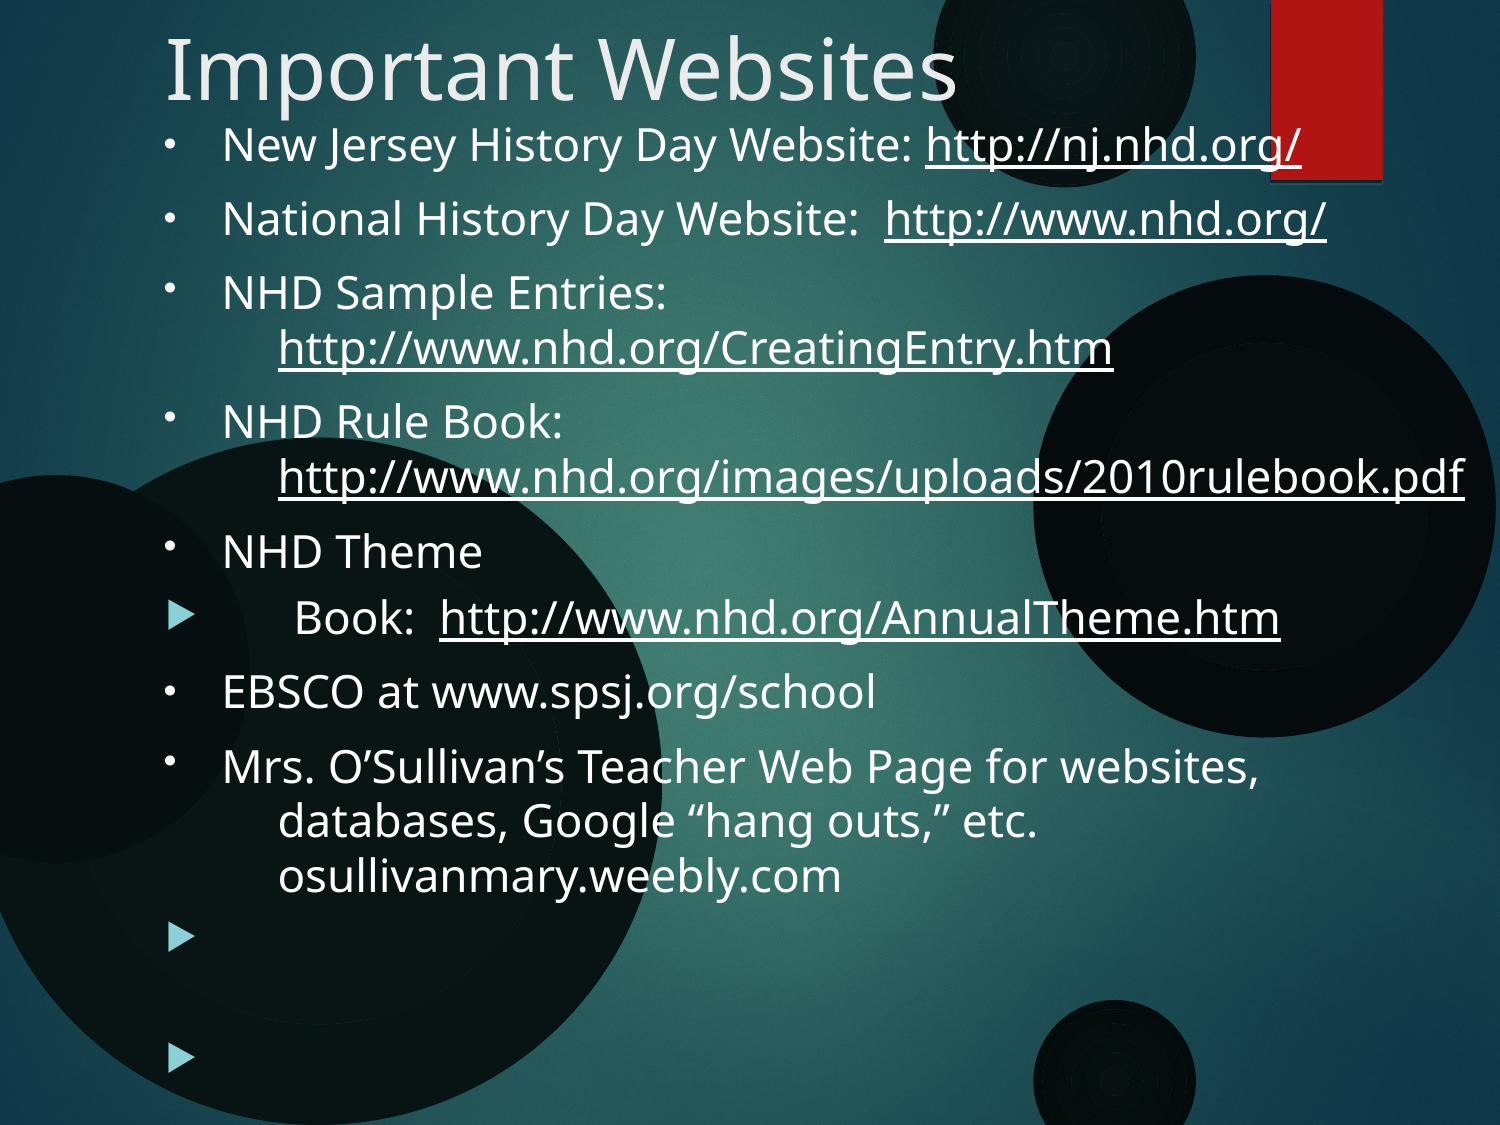

# Important Websites
New Jersey History Day Website: http://nj.nhd.org/
National History Day Website:  http://www.nhd.org/
NHD Sample Entries:  http://www.nhd.org/CreatingEntry.htm
NHD Rule Book:  http://www.nhd.org/images/uploads/2010rulebook.pdf
NHD Theme
 Book:  http://www.nhd.org/AnnualTheme.htm
EBSCO at www.spsj.org/school
Mrs. O’Sullivan’s Teacher Web Page for websites, databases, Google “hang outs,” etc. osullivanmary.weebly.com